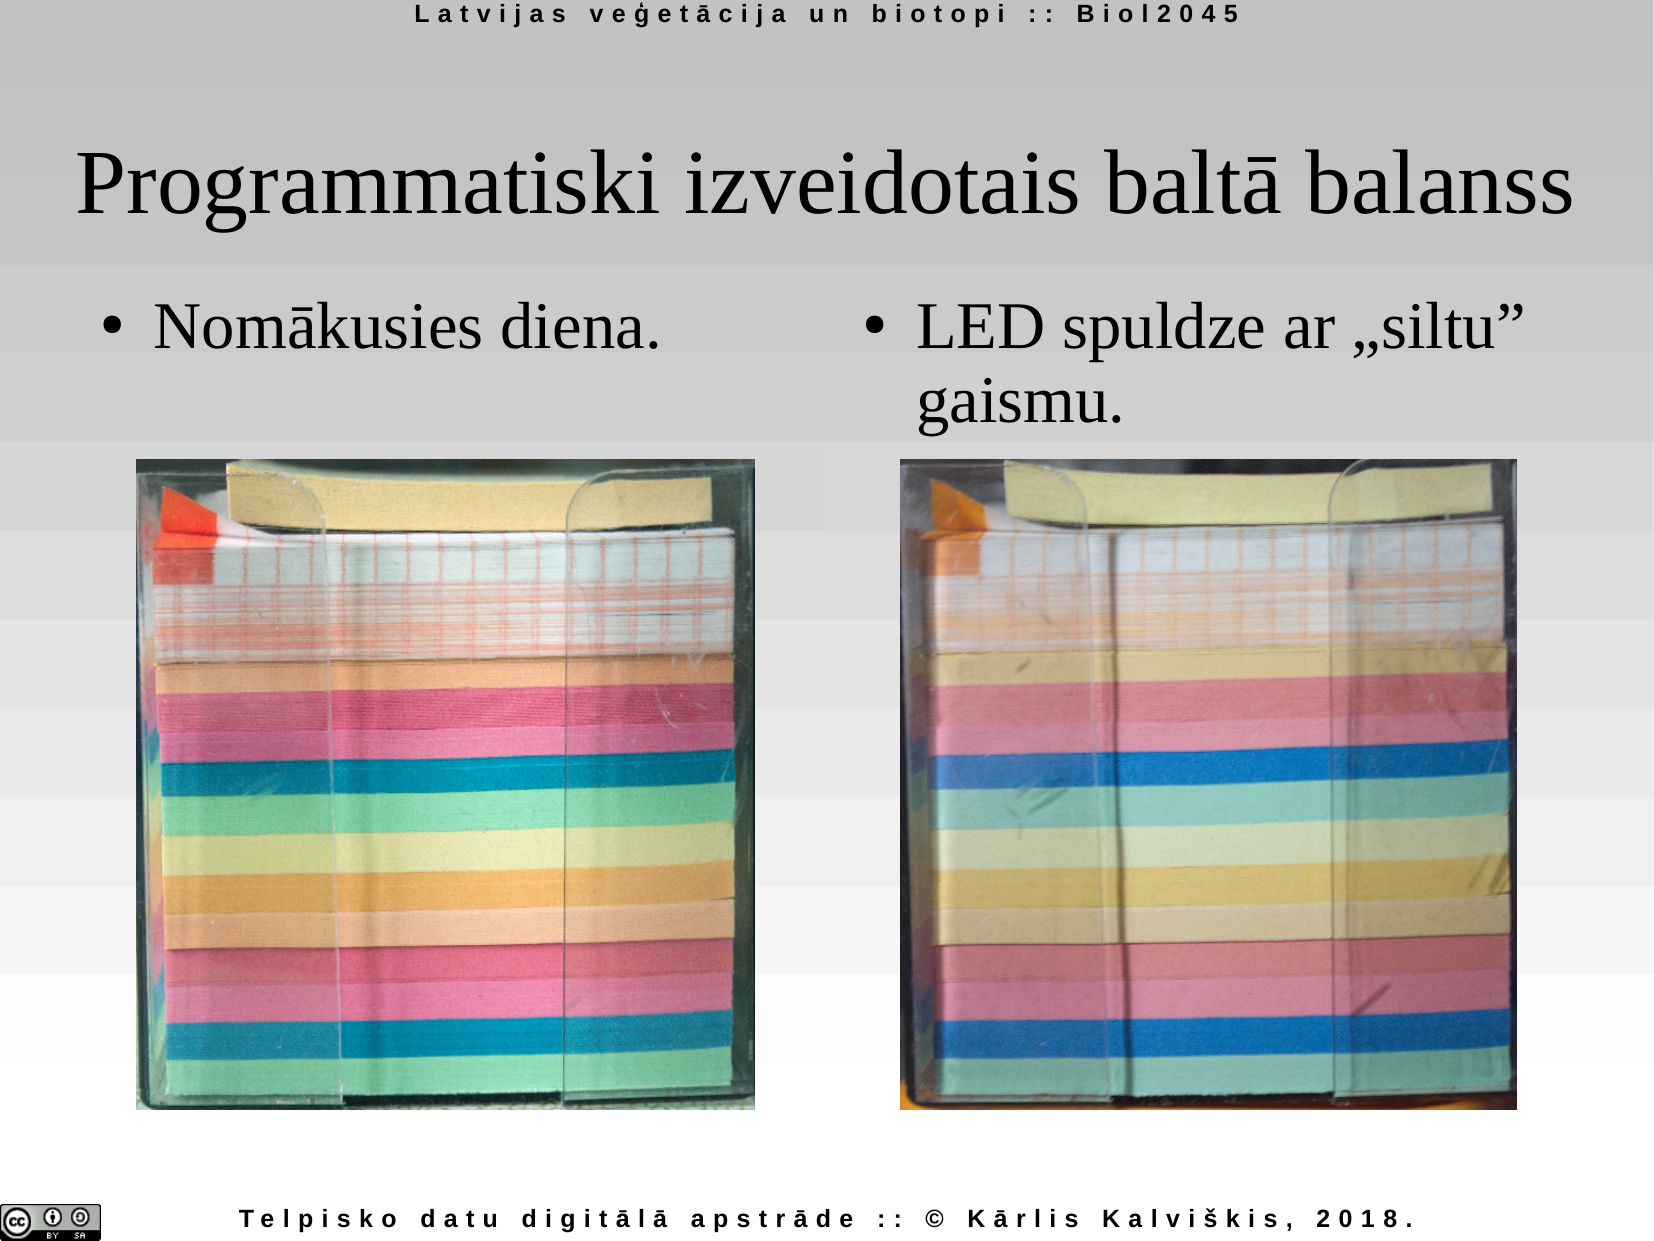

# Programmatiski izveidotais baltā balanss
Nomākusies diena.
LED spuldze ar „siltu” gaismu.